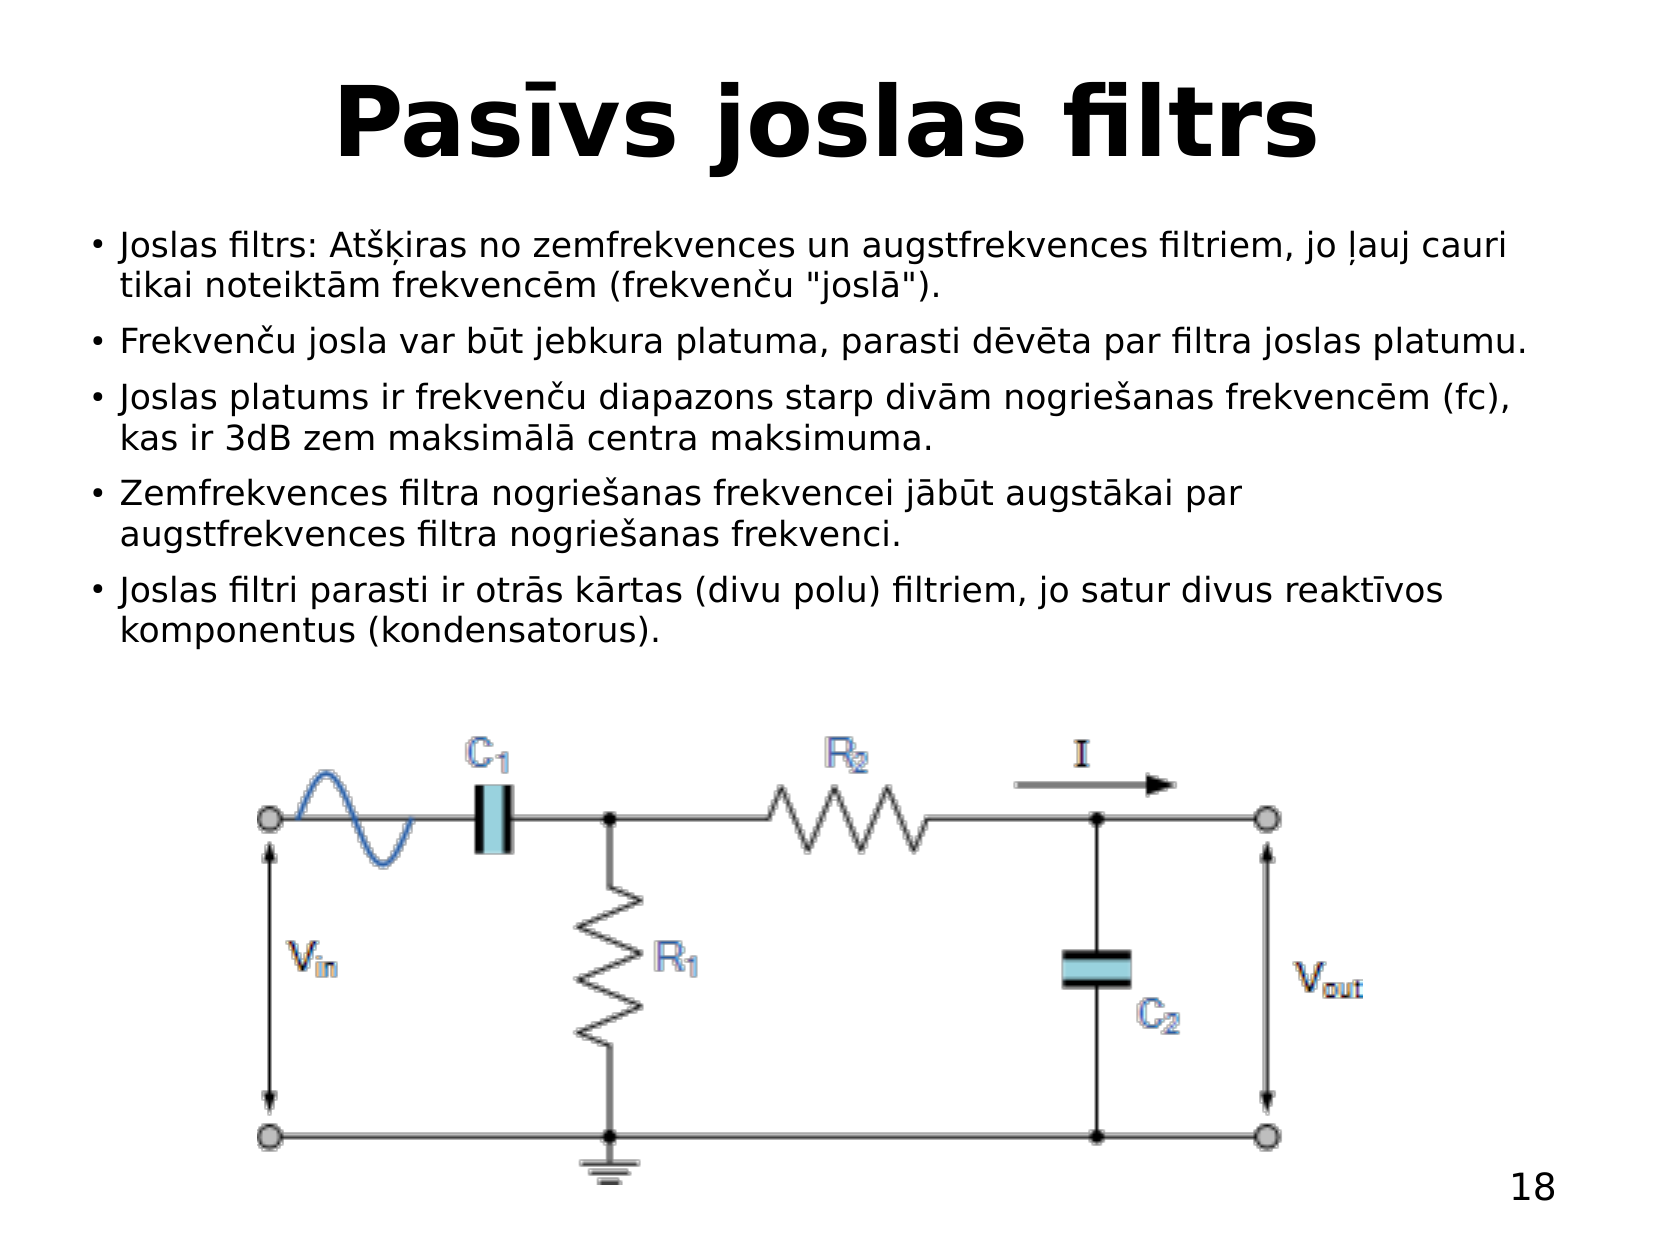

# Pasīvs joslas filtrs
Joslas filtrs: Atšķiras no zemfrekvences un augstfrekvences filtriem, jo ļauj cauri tikai noteiktām frekvencēm (frekvenču "joslā").
Frekvenču josla var būt jebkura platuma, parasti dēvēta par filtra joslas platumu.
Joslas platums ir frekvenču diapazons starp divām nogriešanas frekvencēm (fc), kas ir 3dB zem maksimālā centra maksimuma.
Zemfrekvences filtra nogriešanas frekvencei jābūt augstākai par augstfrekvences filtra nogriešanas frekvenci.
Joslas filtri parasti ir otrās kārtas (divu polu) filtriem, jo satur divus reaktīvos komponentus (kondensatorus).